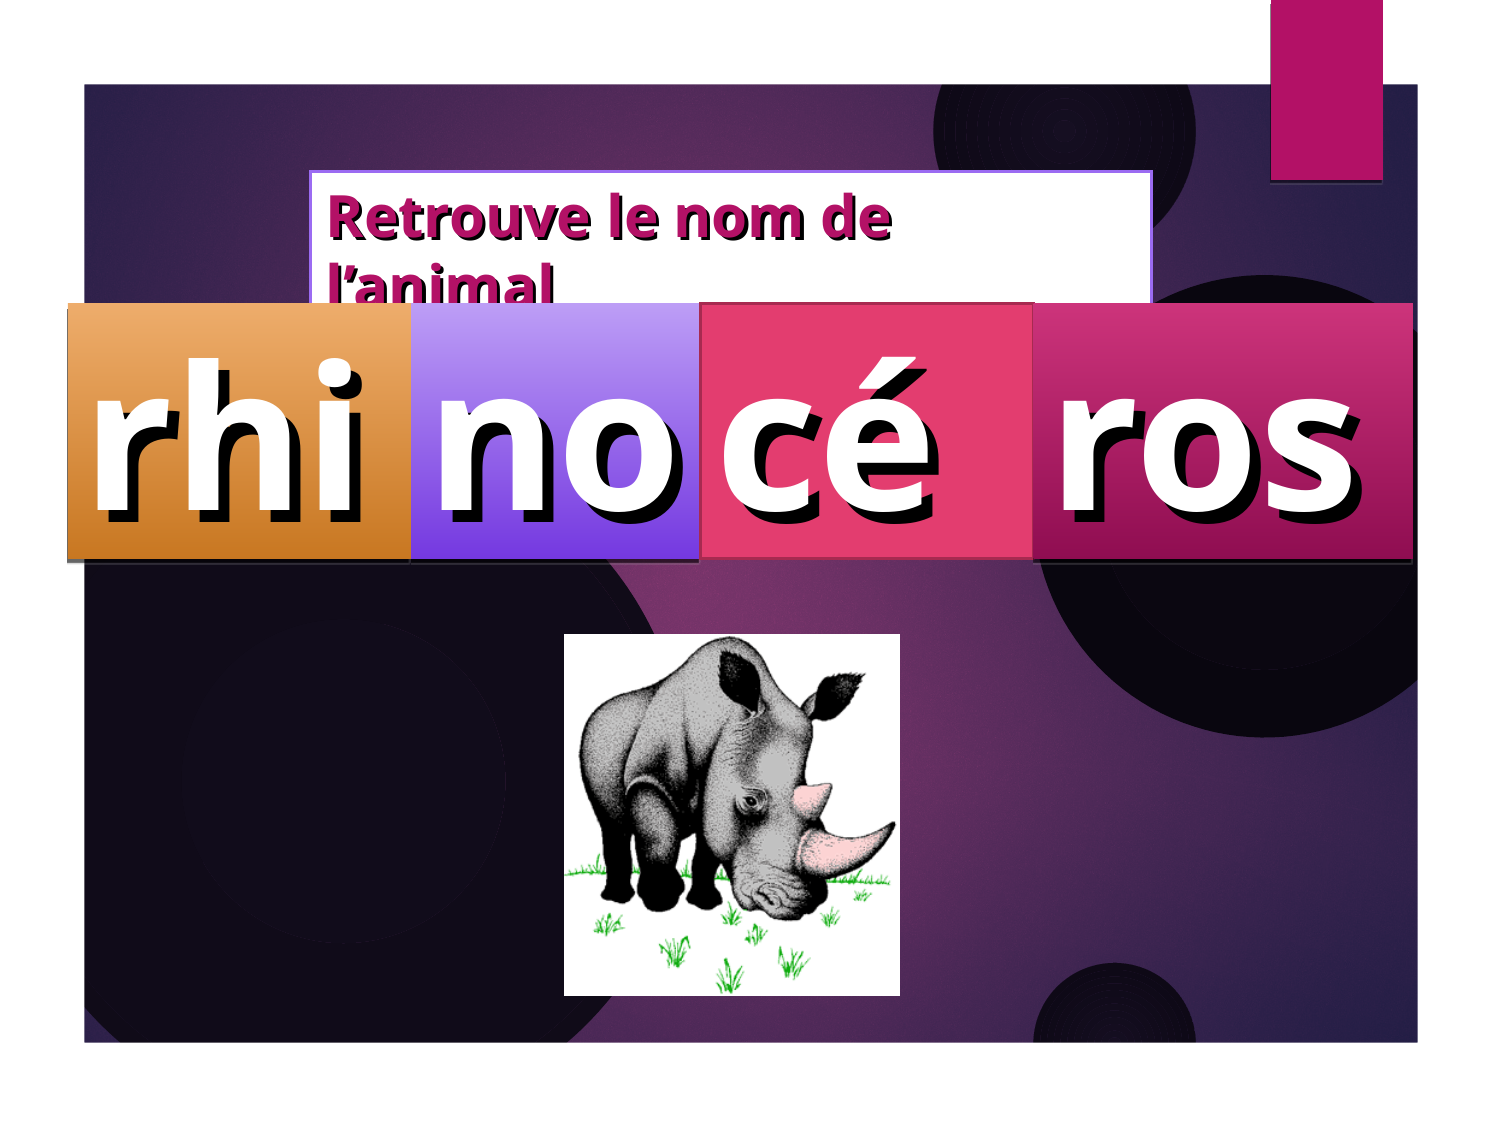

Retrouve le nom de l’animal
rhi
no
cé
ros